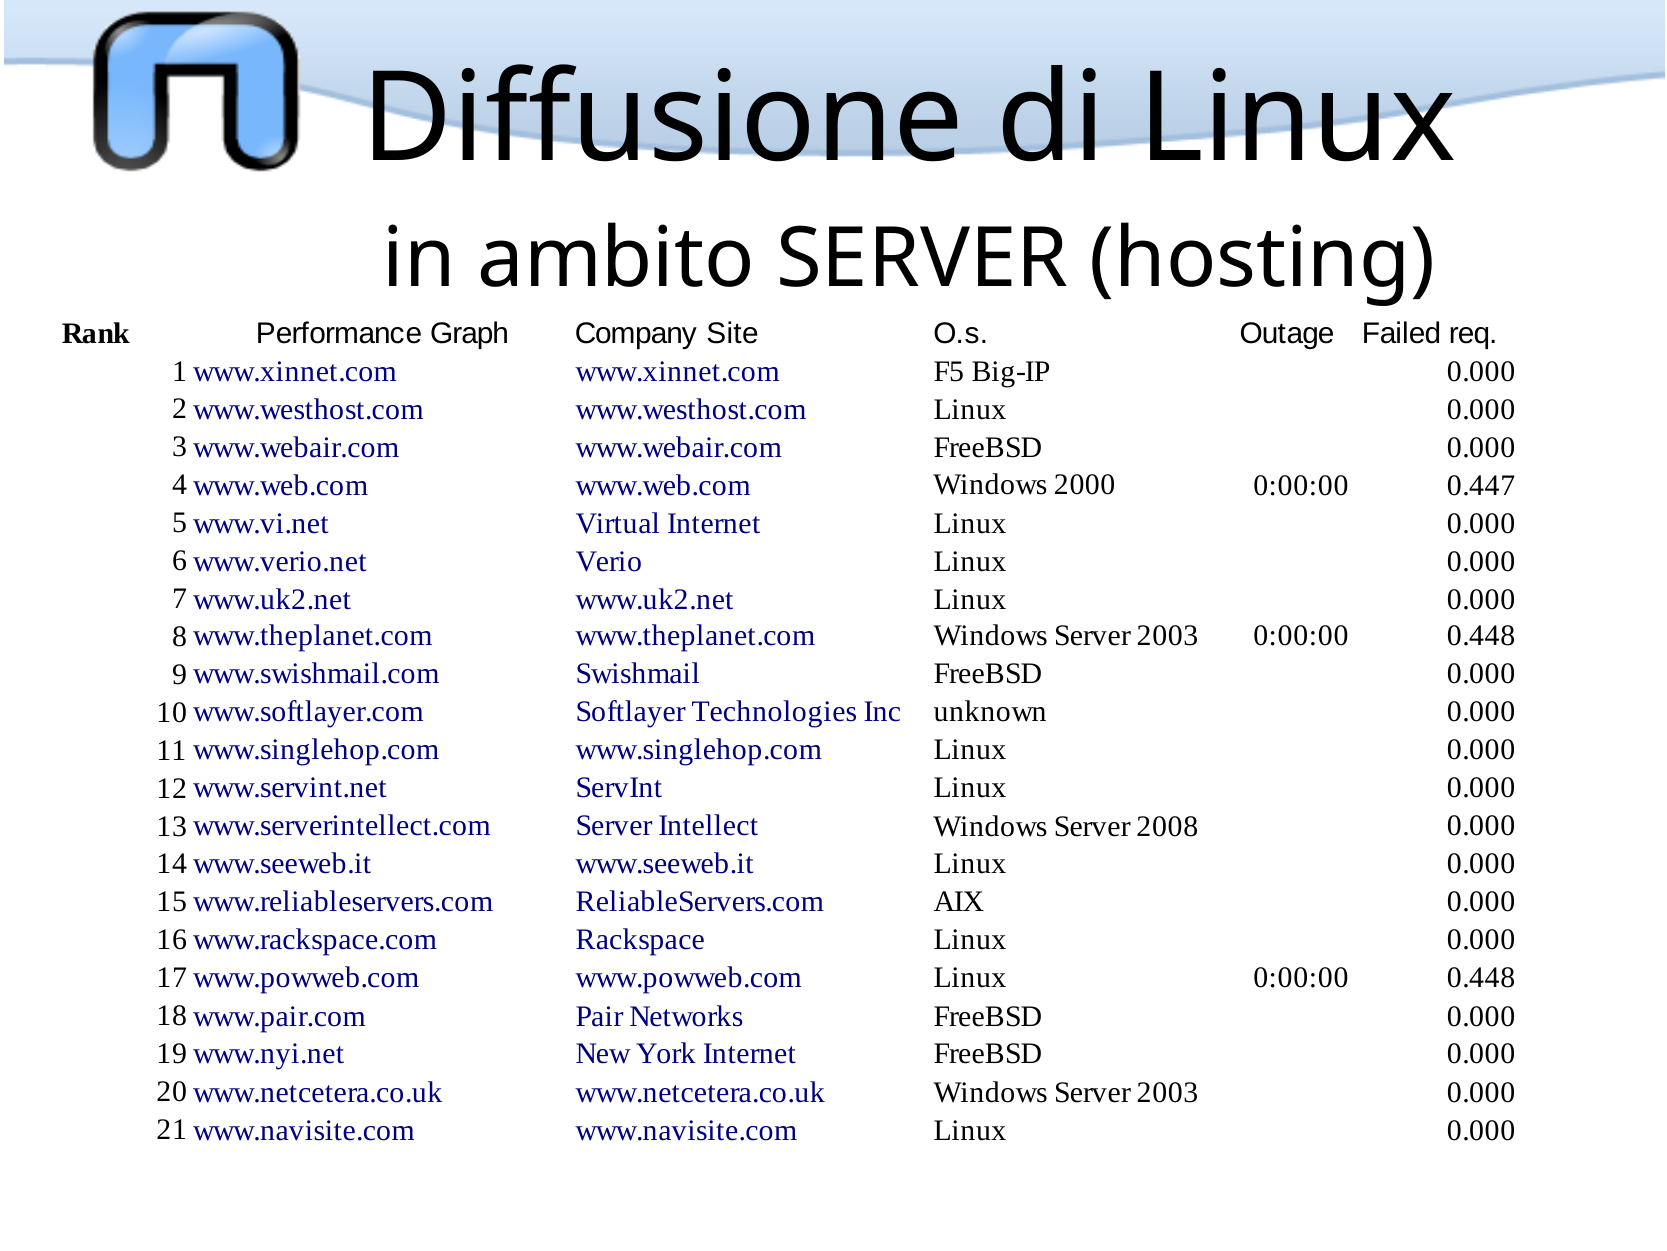

# Diffusione di Linux in ambito SERVER (hosting)